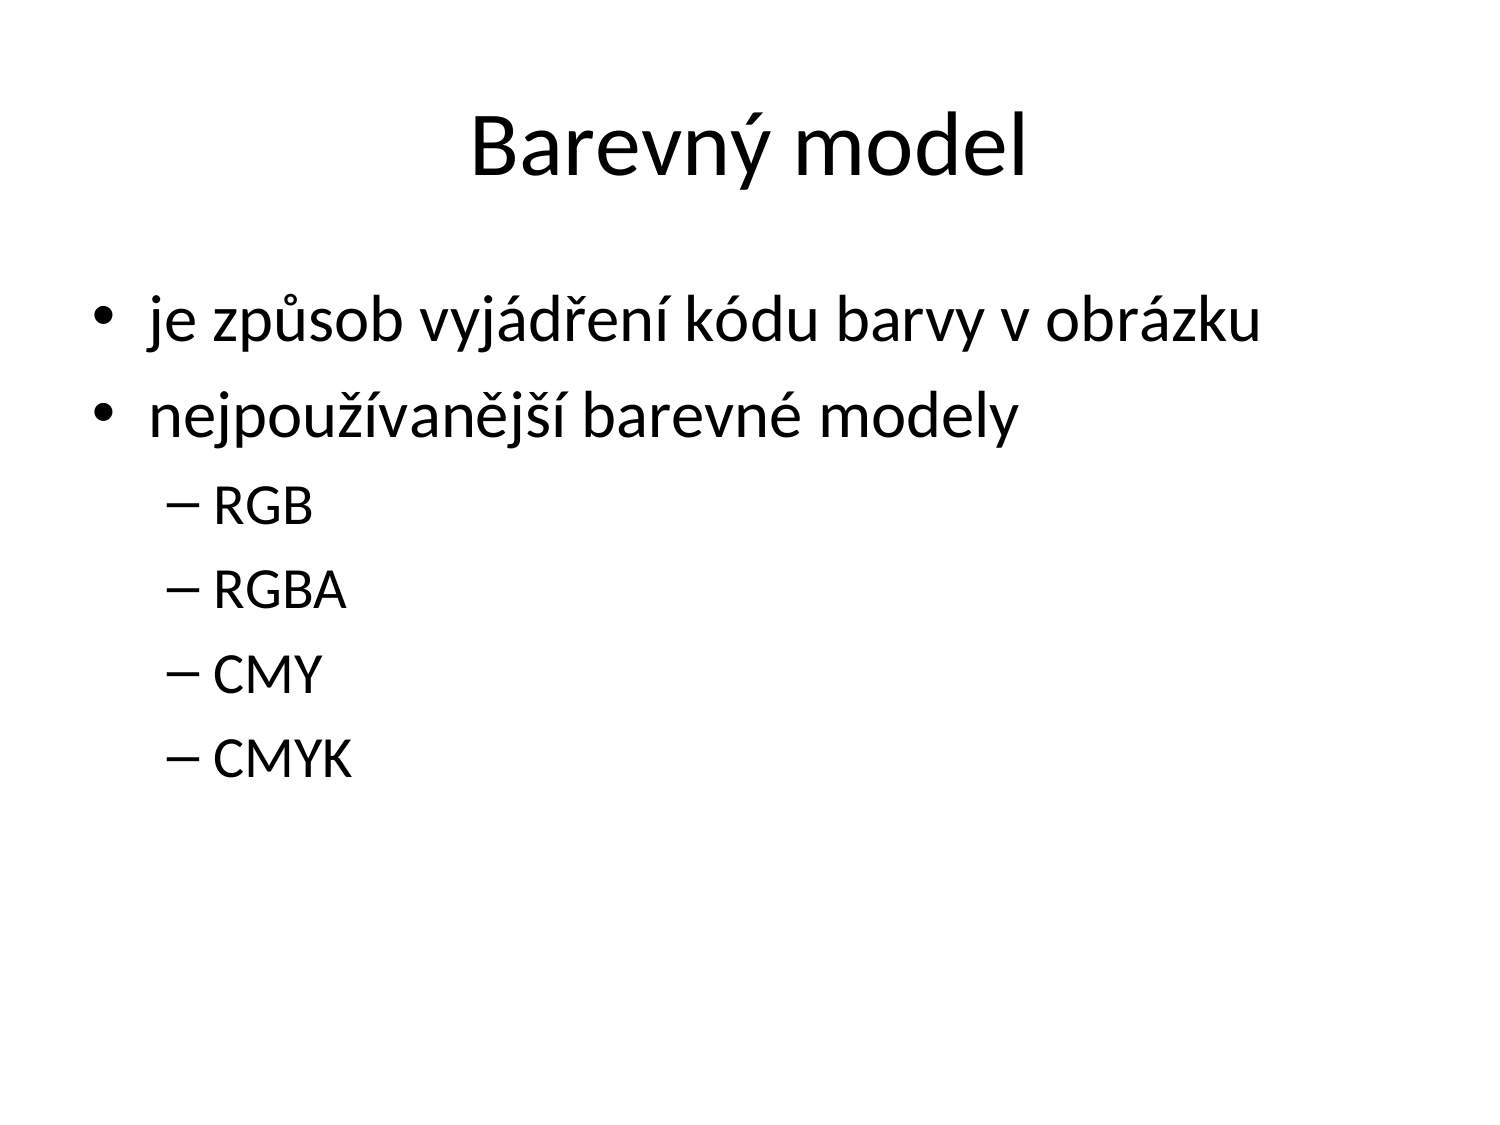

# Barevný model
je způsob vyjádření kódu barvy v obrázku
nejpoužívanější barevné modely
RGB
RGBA
CMY
CMYK